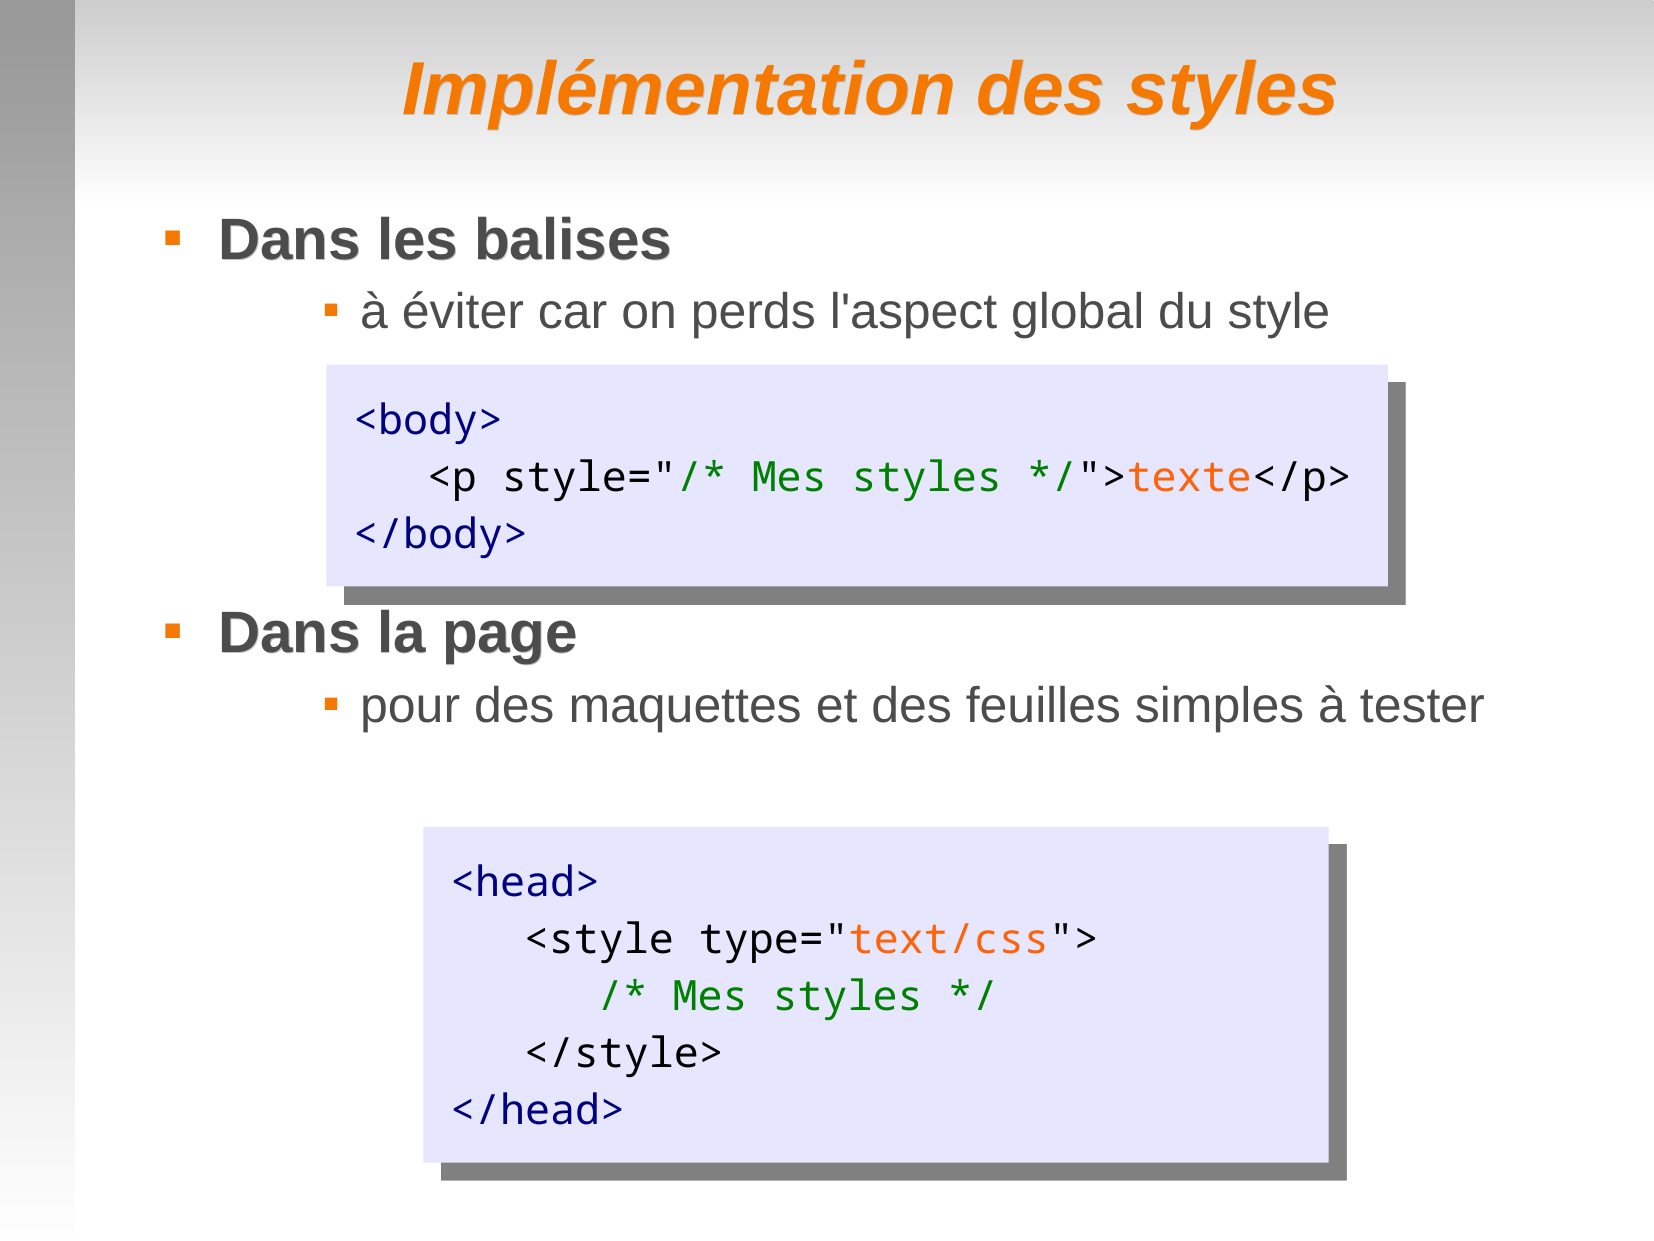

# Implémentation des styles
Dans les balises
à éviter car on perds l'aspect global du style
Dans la page
pour des maquettes et des feuilles simples à tester
<body>
	<p style="/* Mes styles */">texte</p>
</body>
<head>
	<style type="text/css">
		/* Mes styles */
	</style>
</head>